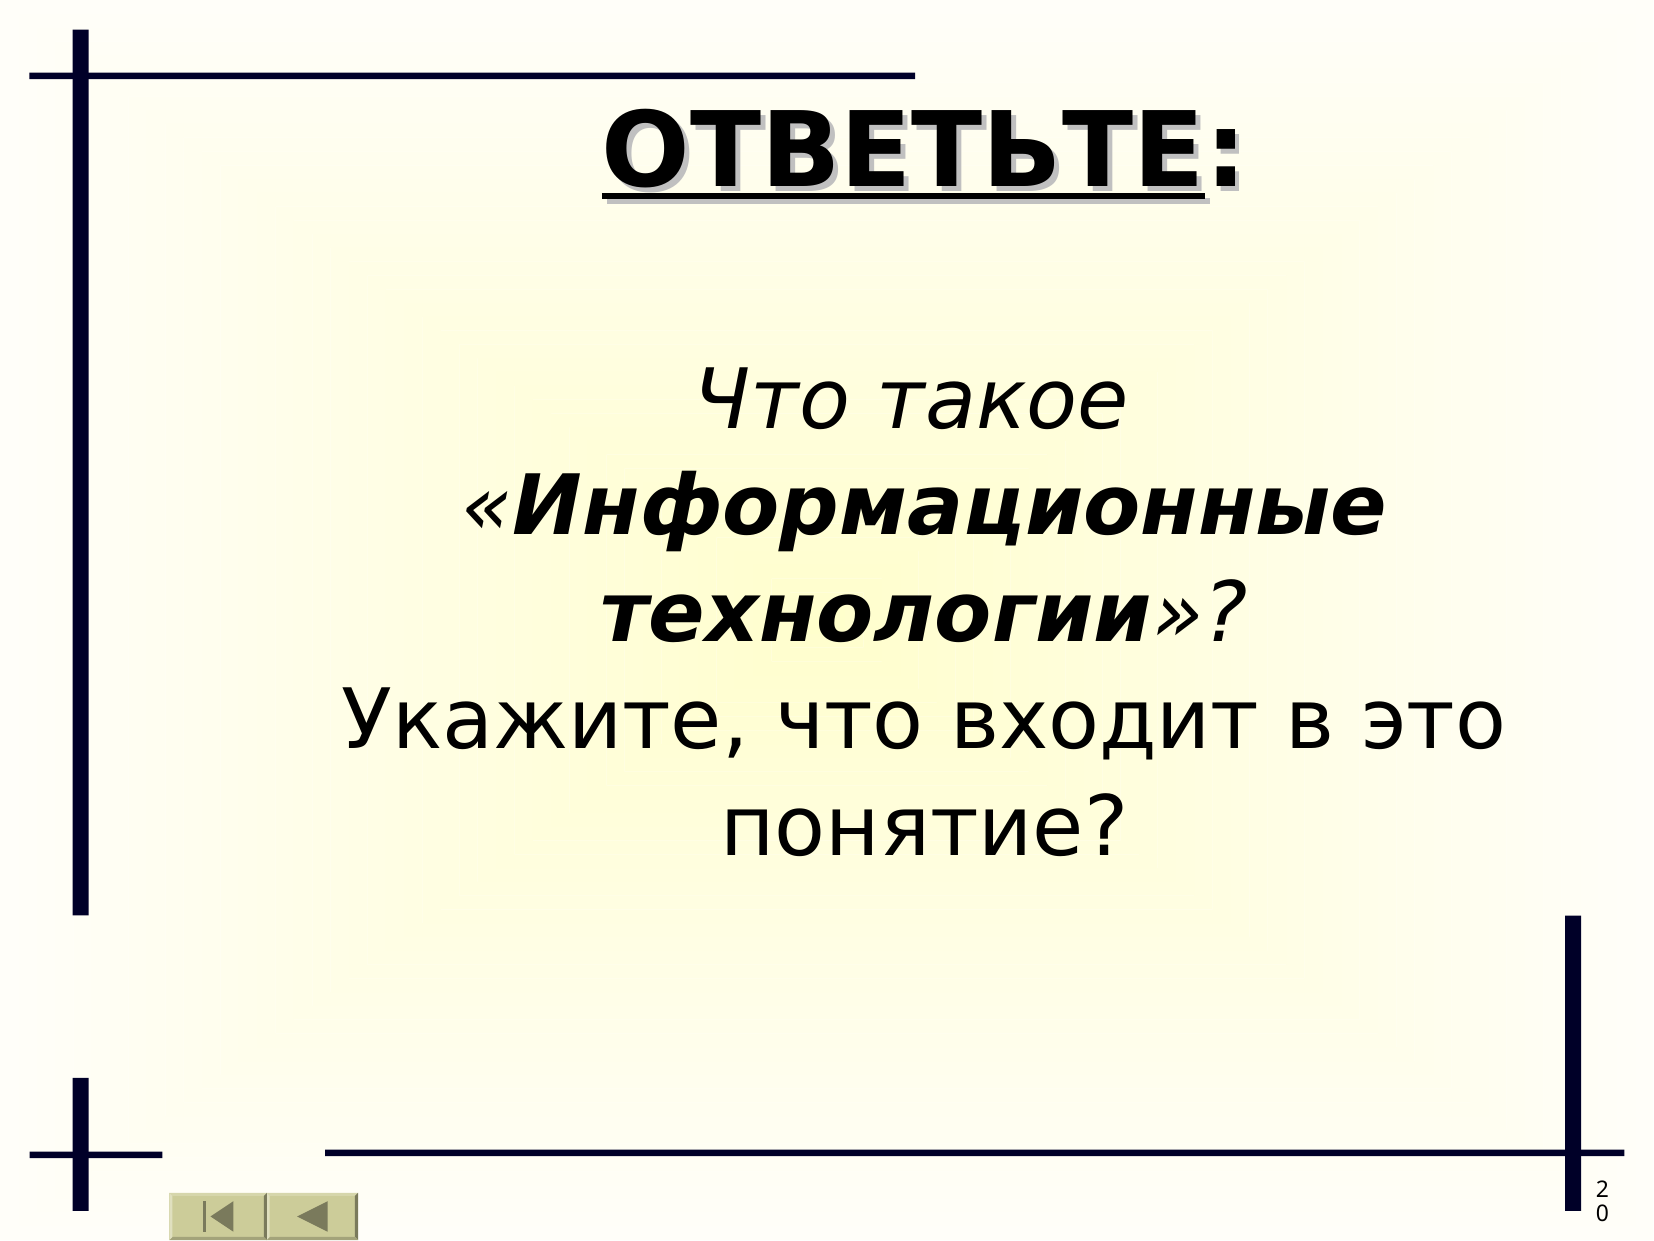

ОТВЕТЬТЕ:
Что такое
«Информационные технологии»?
Укажите, что входит в это понятие?